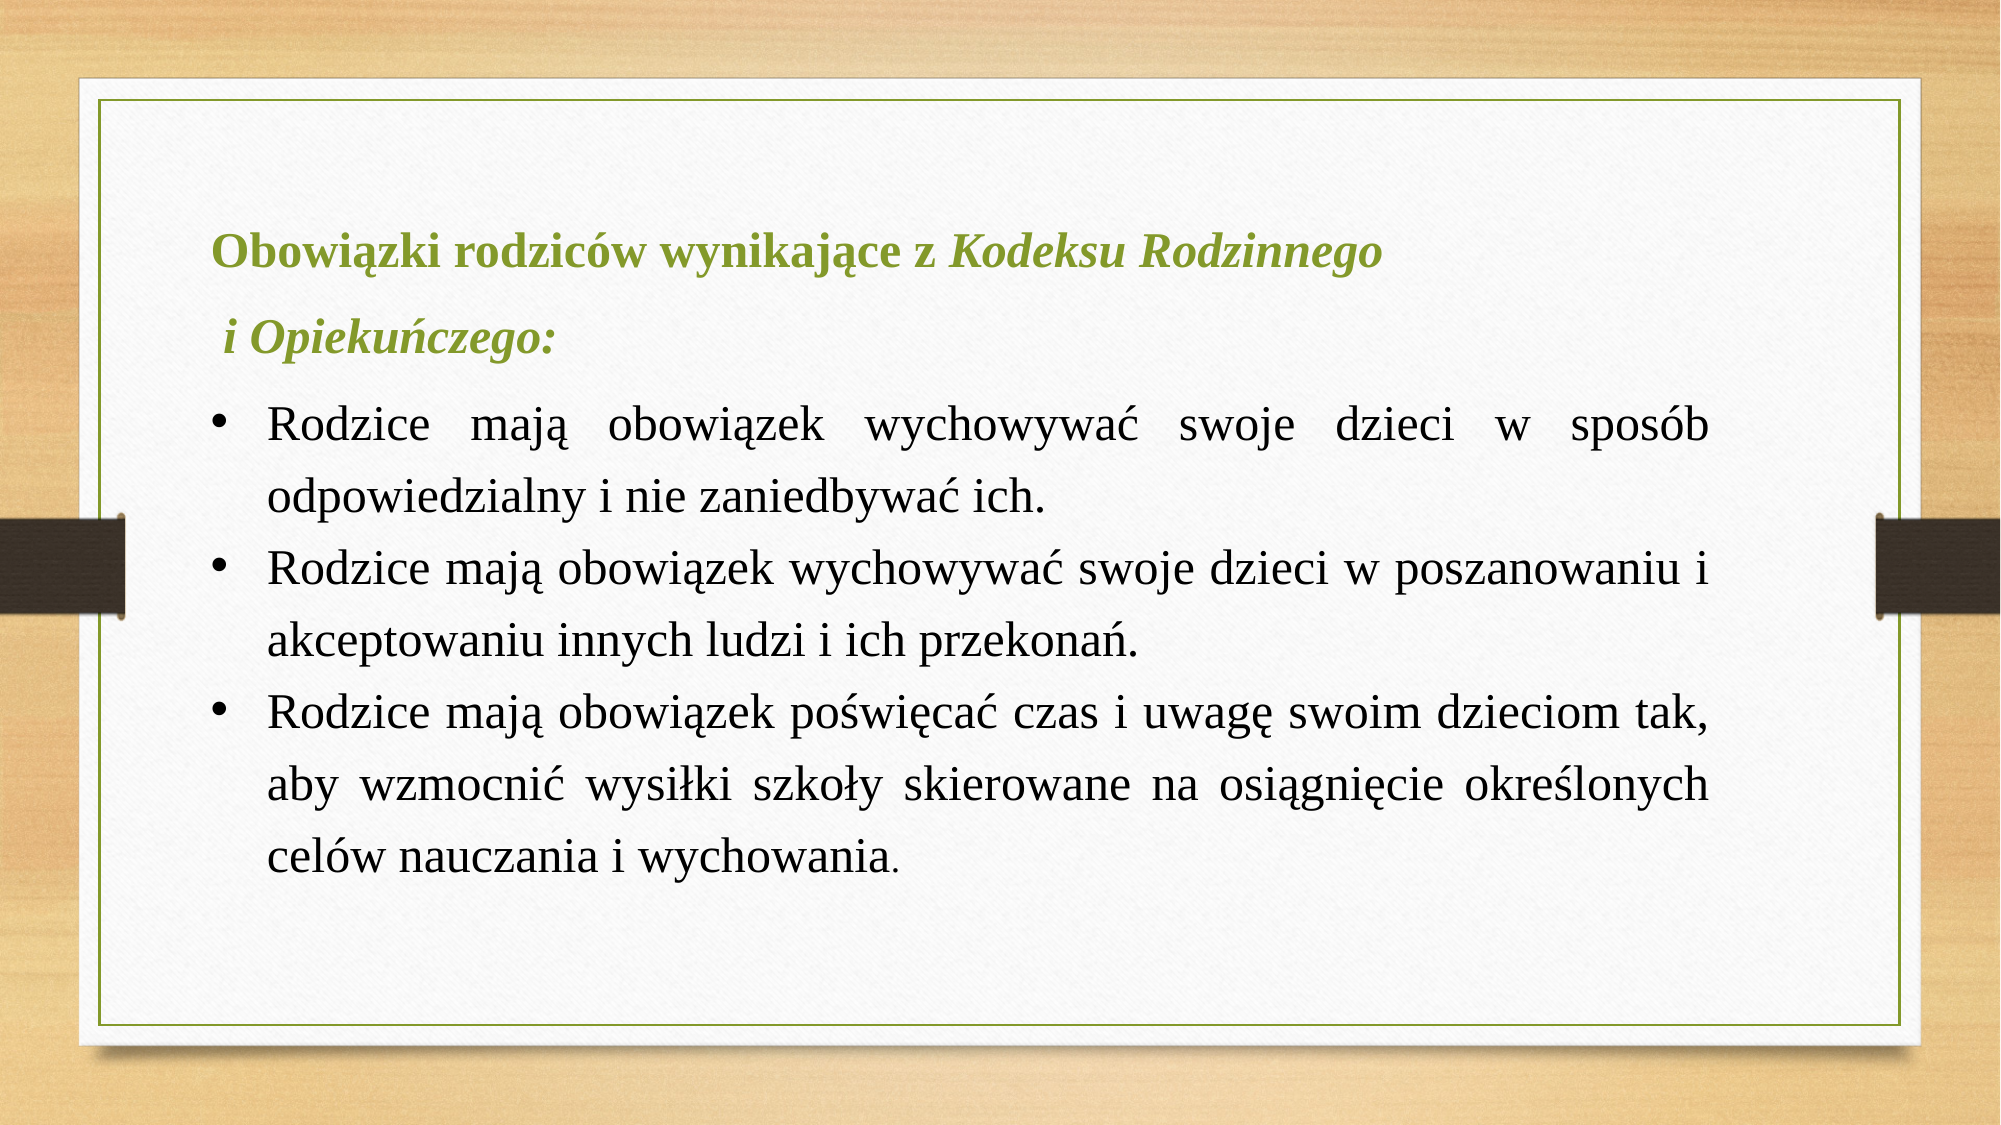

Obowiązki rodziców wynikające z Kodeksu Rodzinnego
 i Opiekuńczego:
Rodzice mają obowiązek wychowywać swoje dzieci w sposób odpowiedzialny i nie zaniedbywać ich.
Rodzice mają obowiązek wychowywać swoje dzieci w poszanowaniu i akceptowaniu innych ludzi i ich przekonań.
Rodzice mają obowiązek poświęcać czas i uwagę swoim dzieciom tak, aby wzmocnić wysiłki szkoły skierowane na osiągnięcie określonych celów nauczania i wychowania.